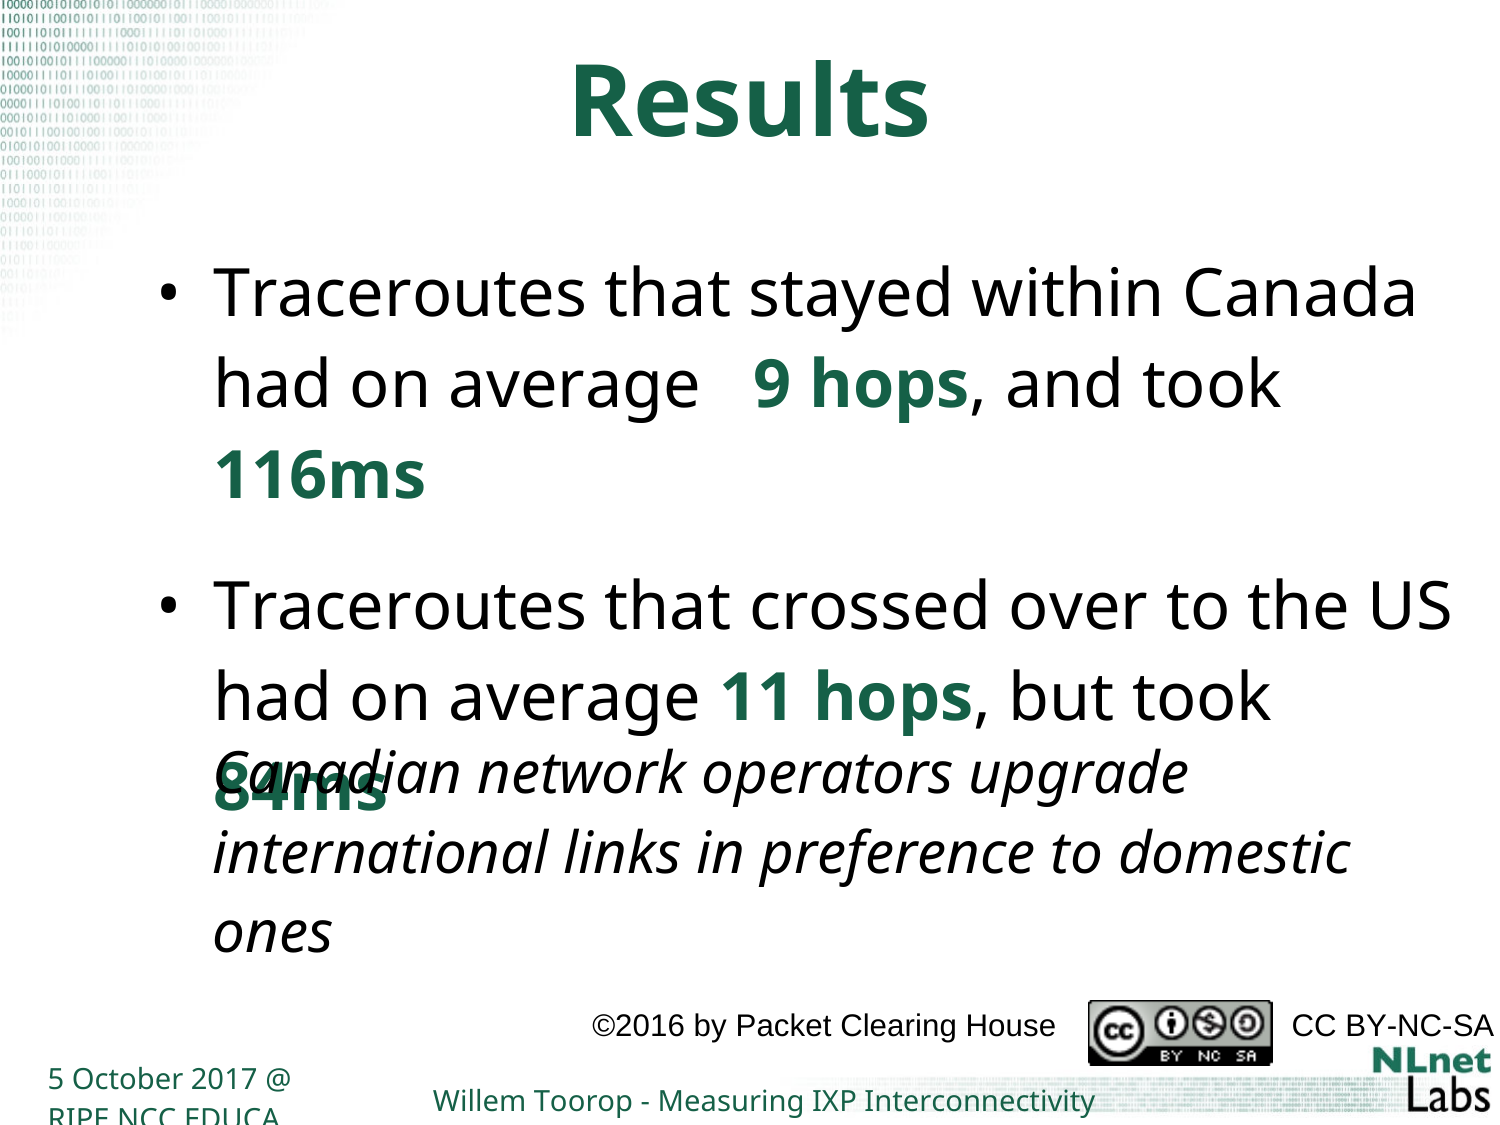

# Results
Traceroutes that stayed within Canada
had on average 9 hops, and took 116ms
Traceroutes that crossed over to the US
had on average 11 hops, but took 84ms
Canadian network operators upgrade international links in preference to domestic ones
©2016 by Packet Clearing House CC BY-NC-SA